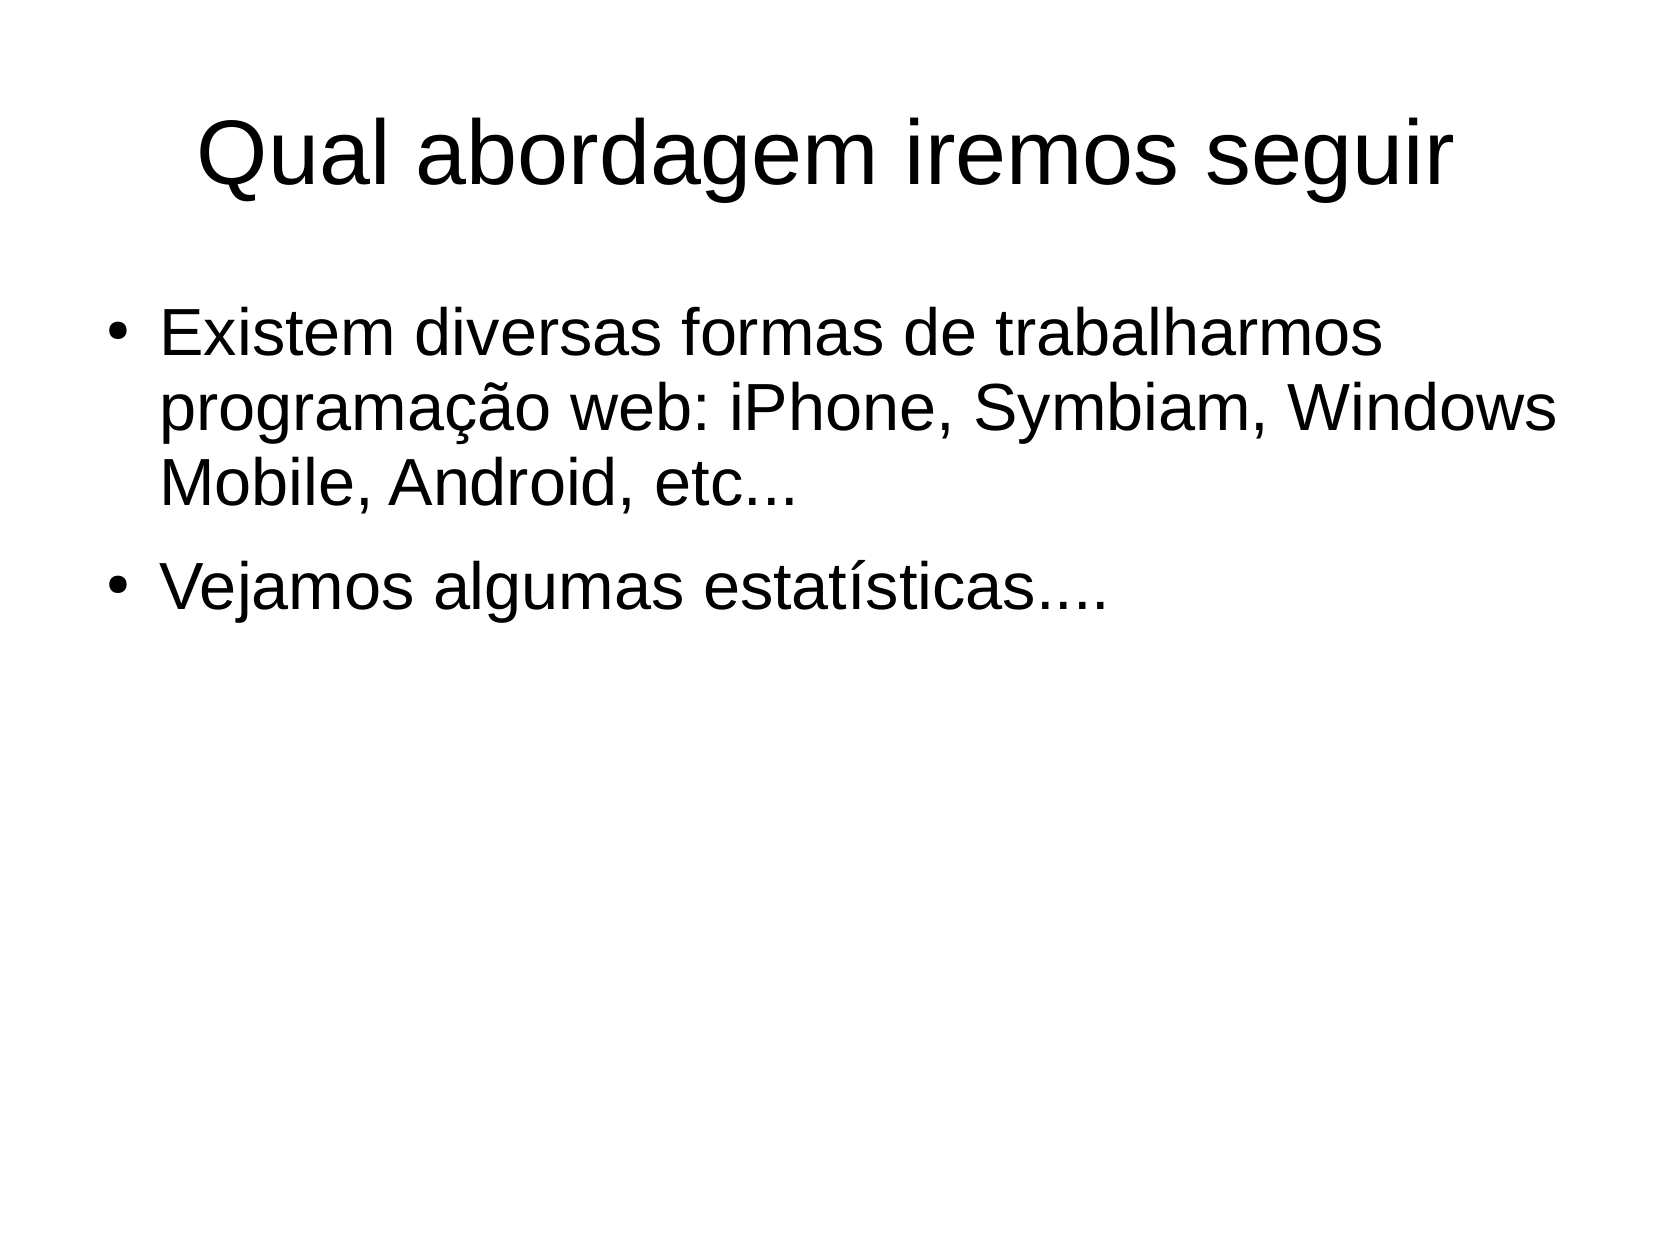

# Qual abordagem iremos seguir
Existem diversas formas de trabalharmos programação web: iPhone, Symbiam, Windows Mobile, Android, etc...
Vejamos algumas estatísticas....